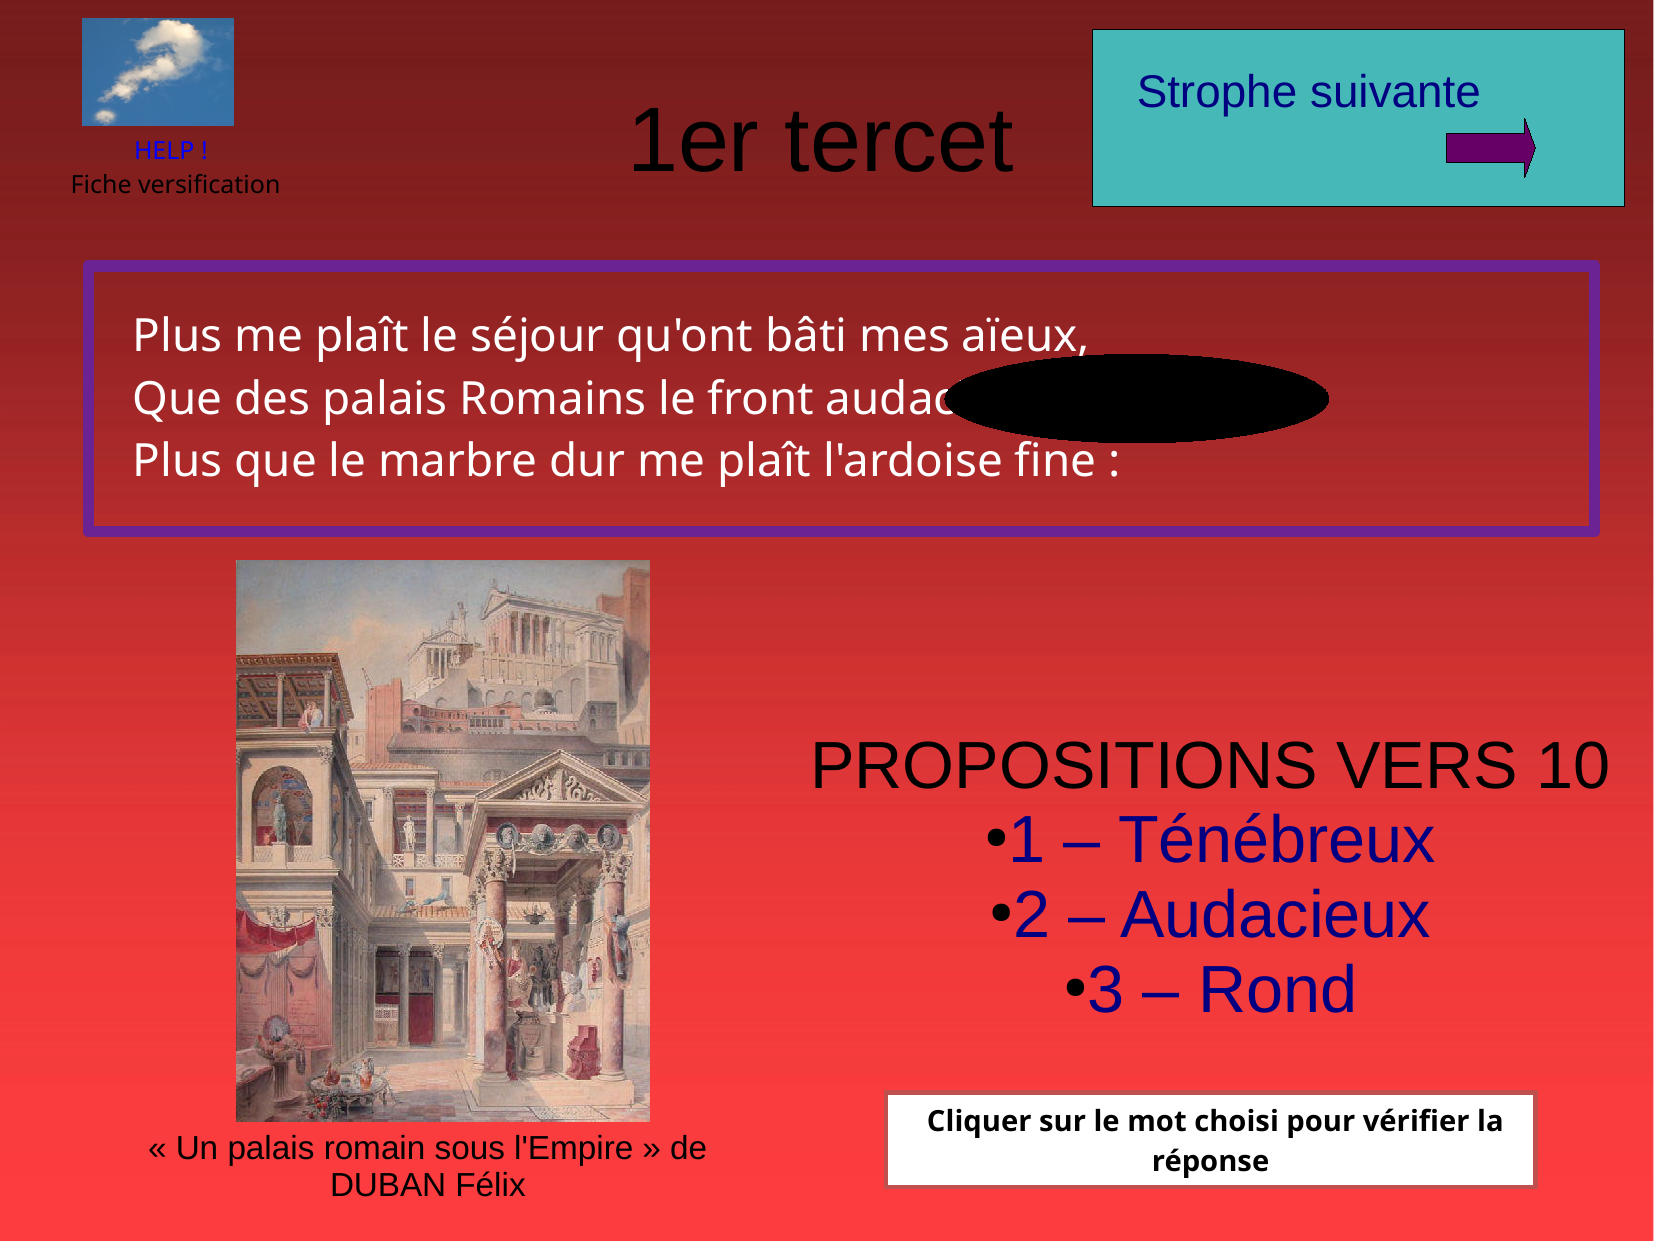

HELP !
Fiche versification
# 1er tercet
Strophe suivante
Plus me plaît le séjour qu'ont bâti mes aïeux,
Que des palais Romains le front audacieux,
Plus que le marbre dur me plaît l'ardoise fine :
PROPOSITIONS VERS 10
1 – Ténébreux
2 – Audacieux
3 – Rond
Cliquer sur le mot choisi pour vérifier la réponse
« Un palais romain sous l'Empire » de DUBAN Félix